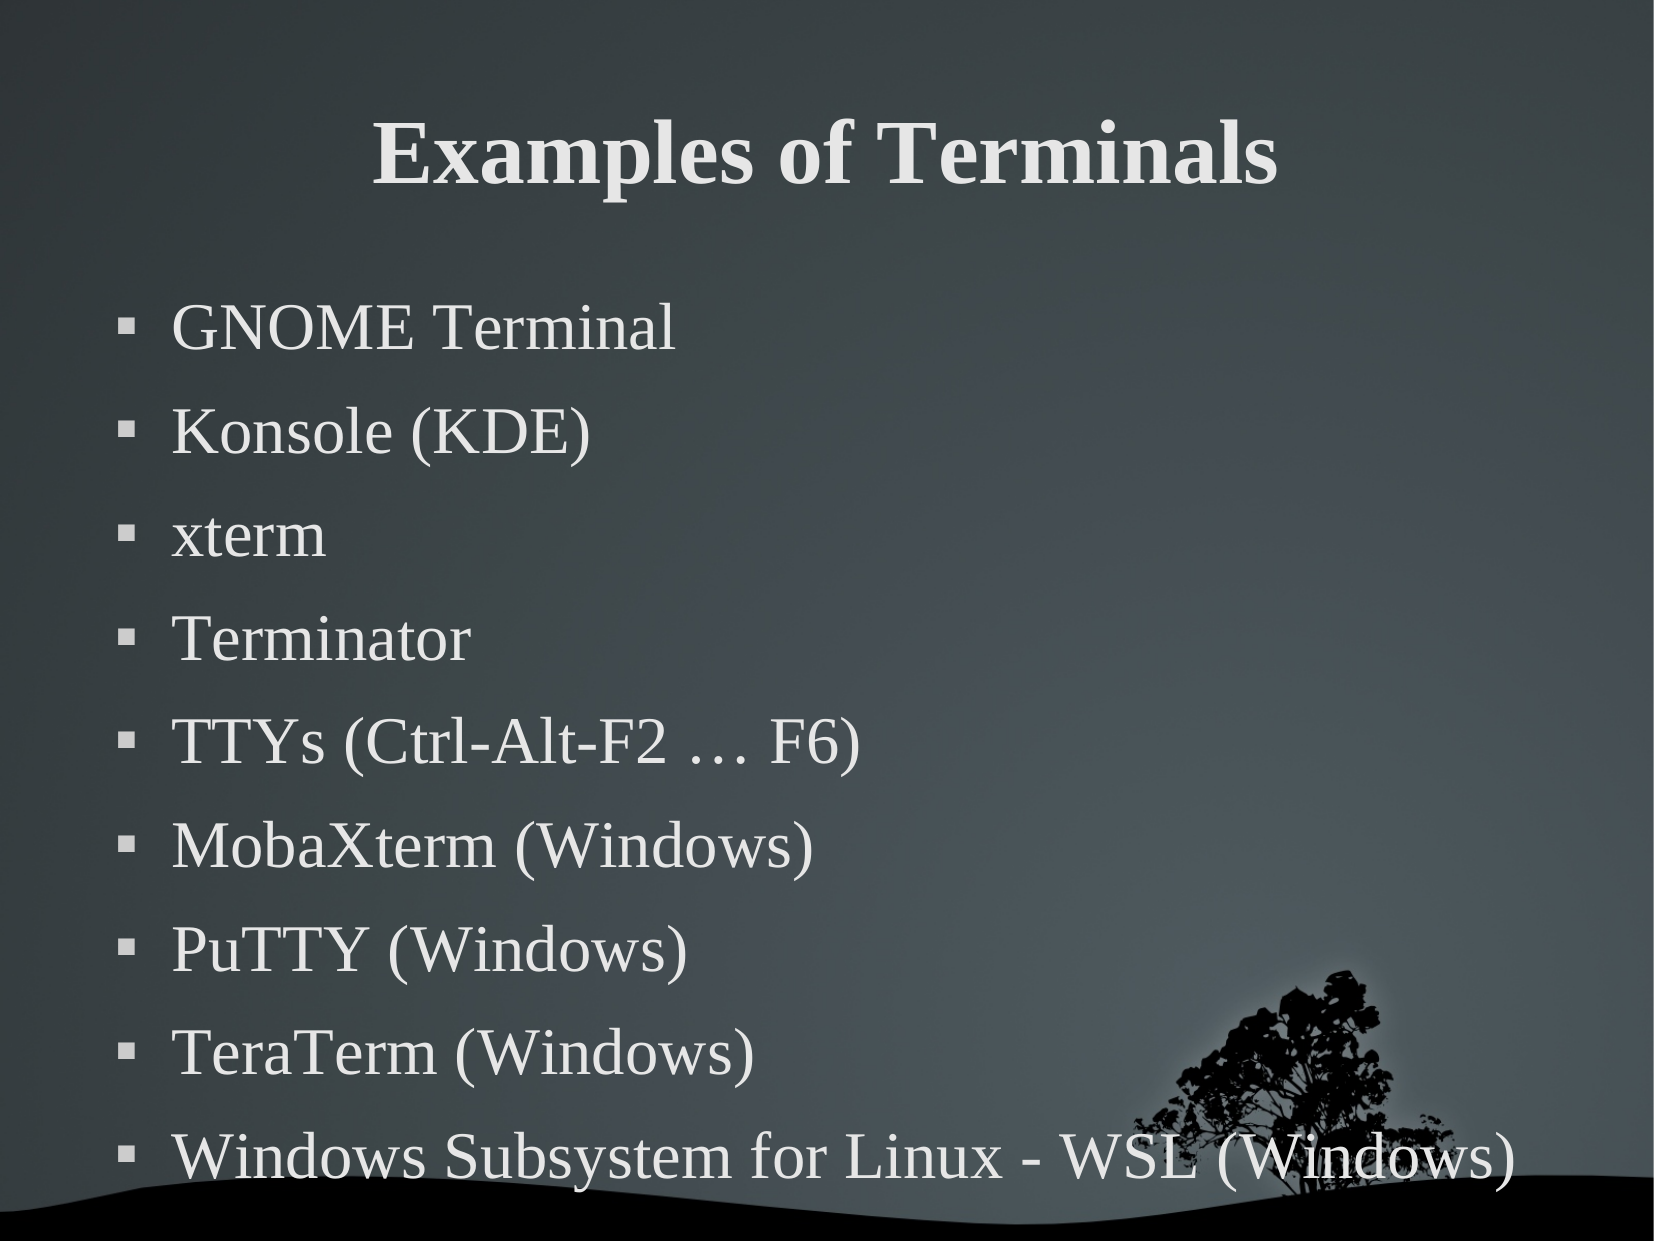

# Examples of Terminals
GNOME Terminal
Konsole (KDE)
xterm
Terminator
TTYs (Ctrl-Alt-F2 … F6)
MobaXterm (Windows)
PuTTY (Windows)
TeraTerm (Windows)
Windows Subsystem for Linux - WSL (Windows)